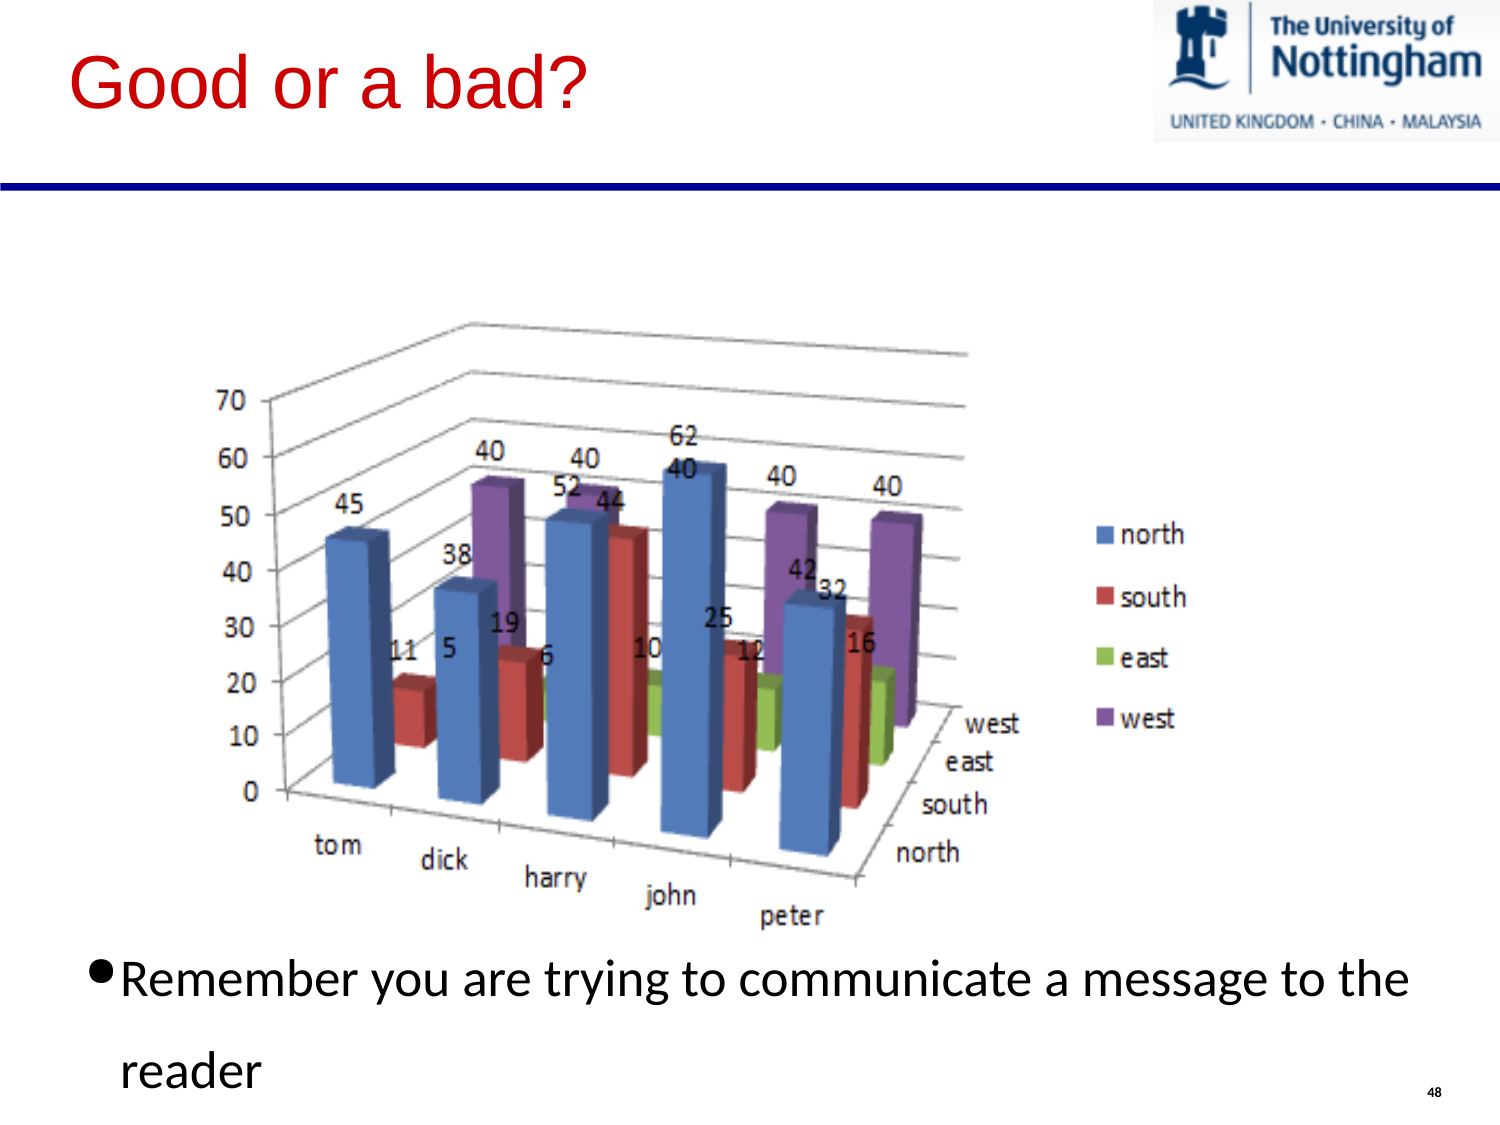

Good or a bad?
Remember you are trying to communicate a message to the reader